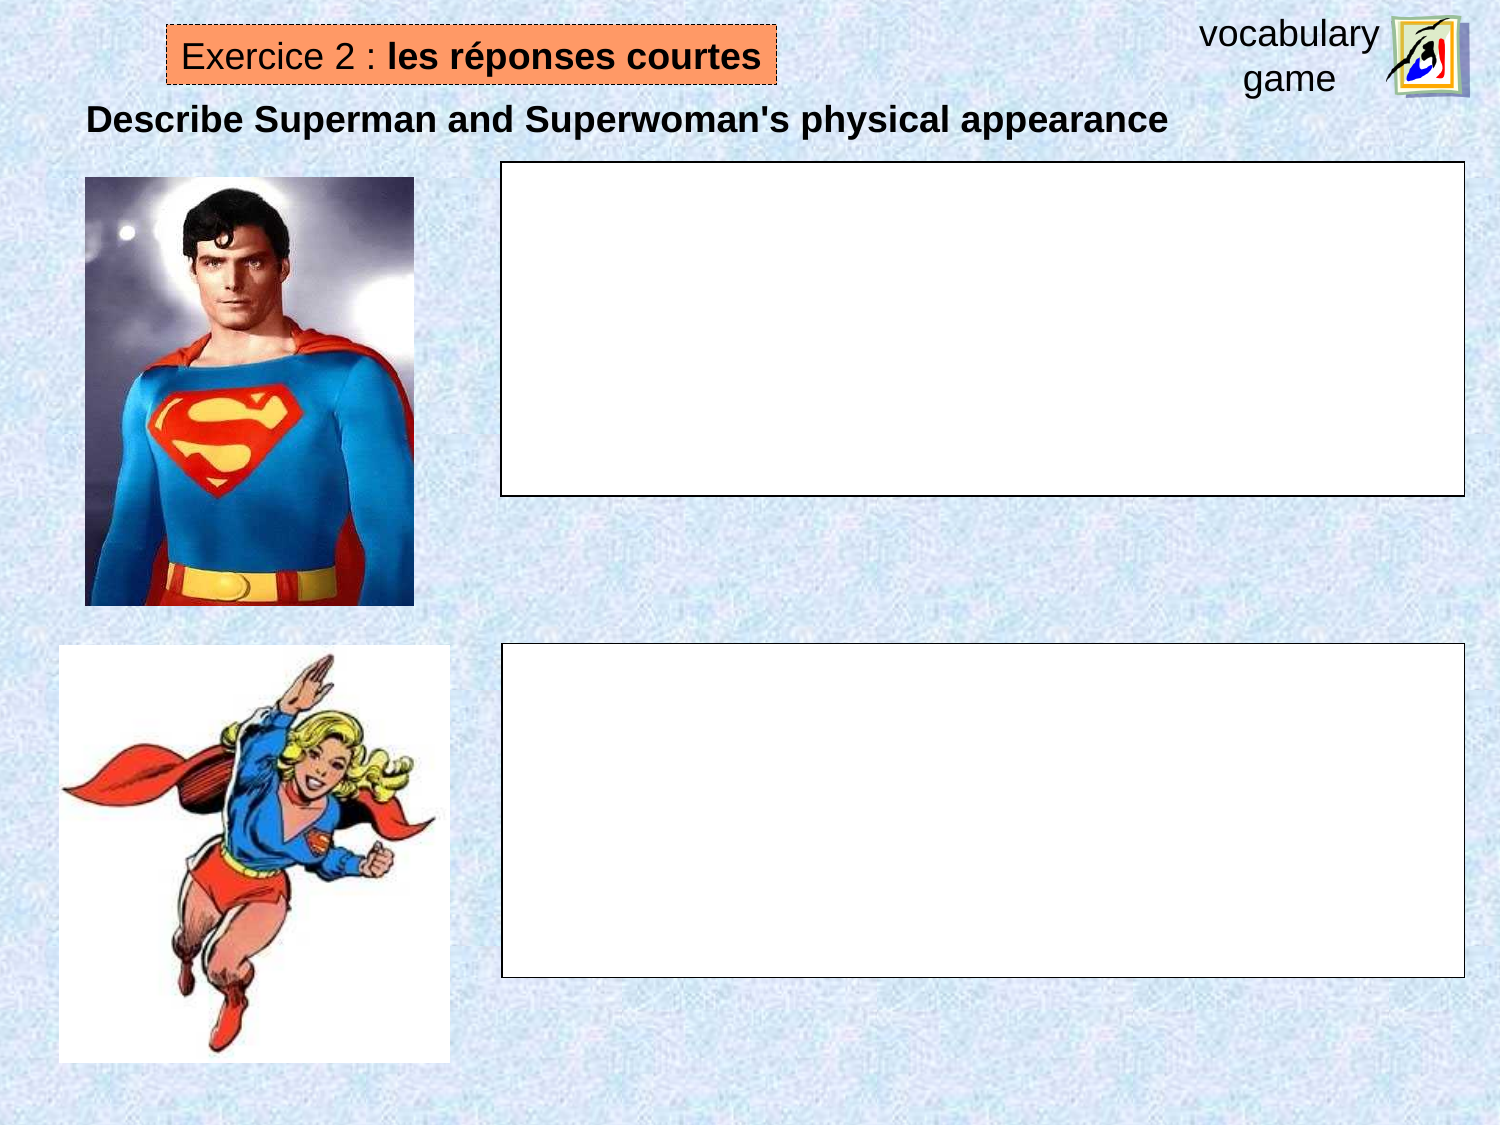

vocabulary game
Exercice 2 : les réponses courtes
Describe Superman and Superwoman's physical appearance